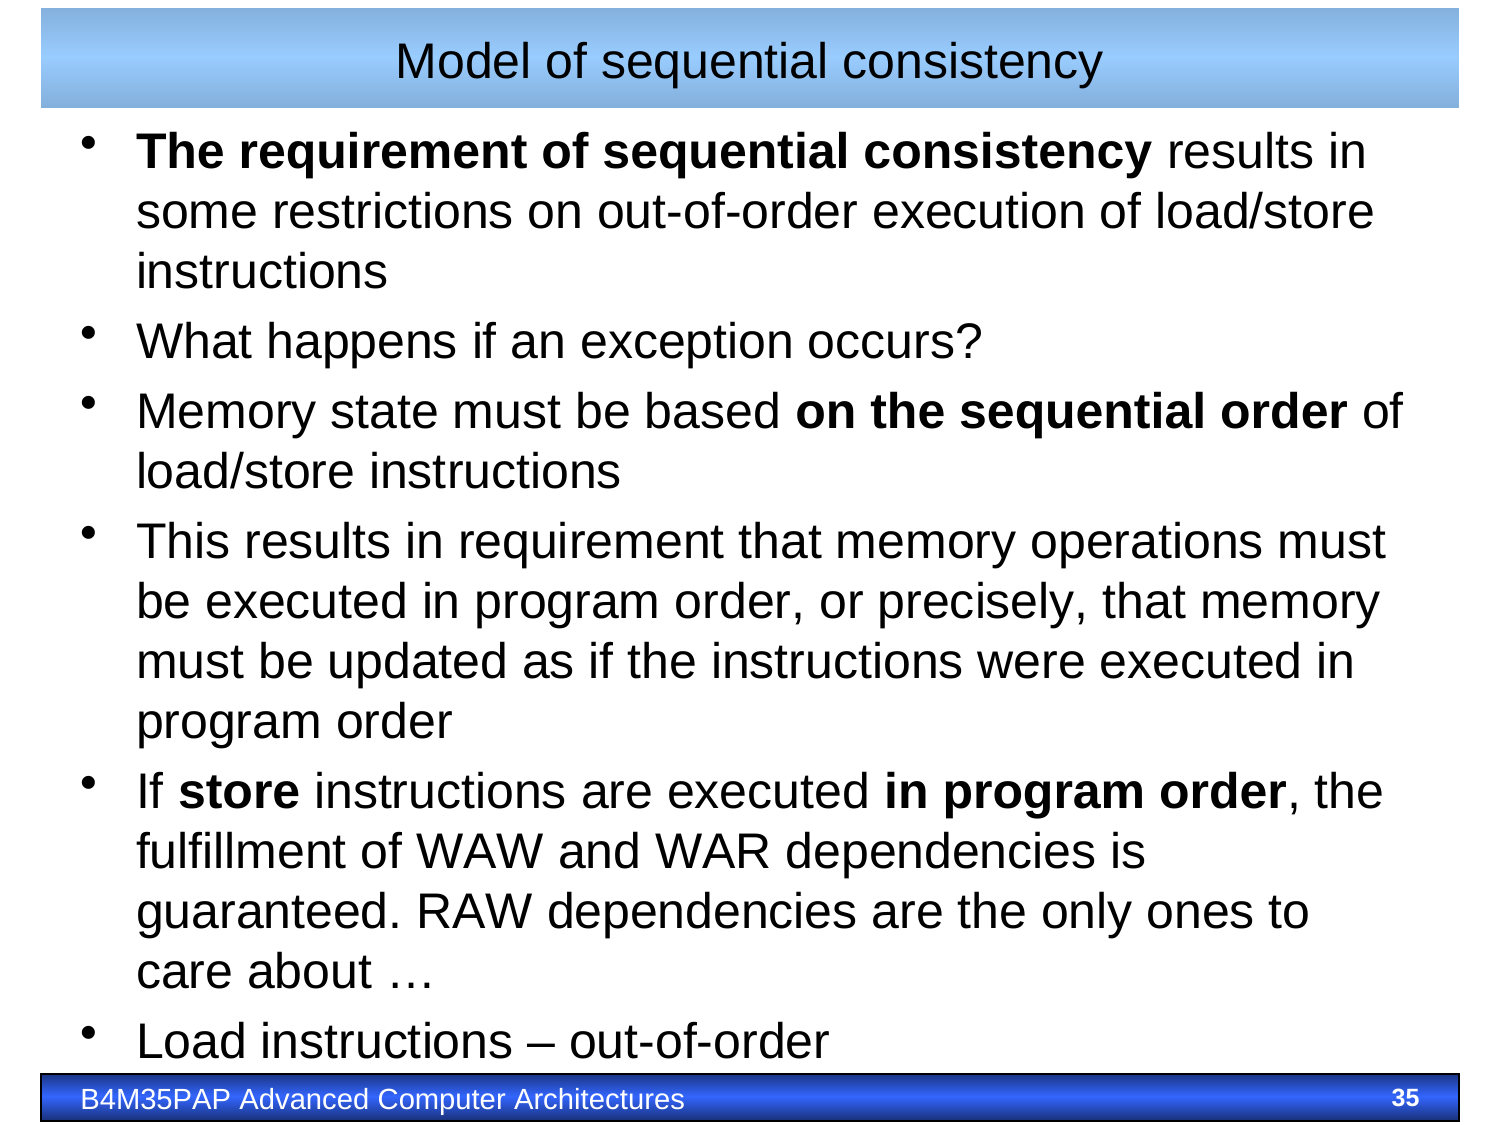

Model of sequential consistency
# The requirement of sequential consistency results in some restrictions on out-of-order execution of load/store instructions
What happens if an exception occurs?
Memory state must be based on the sequential order of load/store instructions
This results in requirement that memory operations must be executed in program order, or precisely, that memory must be updated as if the instructions were executed in program order
If store instructions are executed in program order, the fulfillment of WAW and WAR dependencies is guaranteed. RAW dependencies are the only ones to care about …
Load instructions – out-of-order